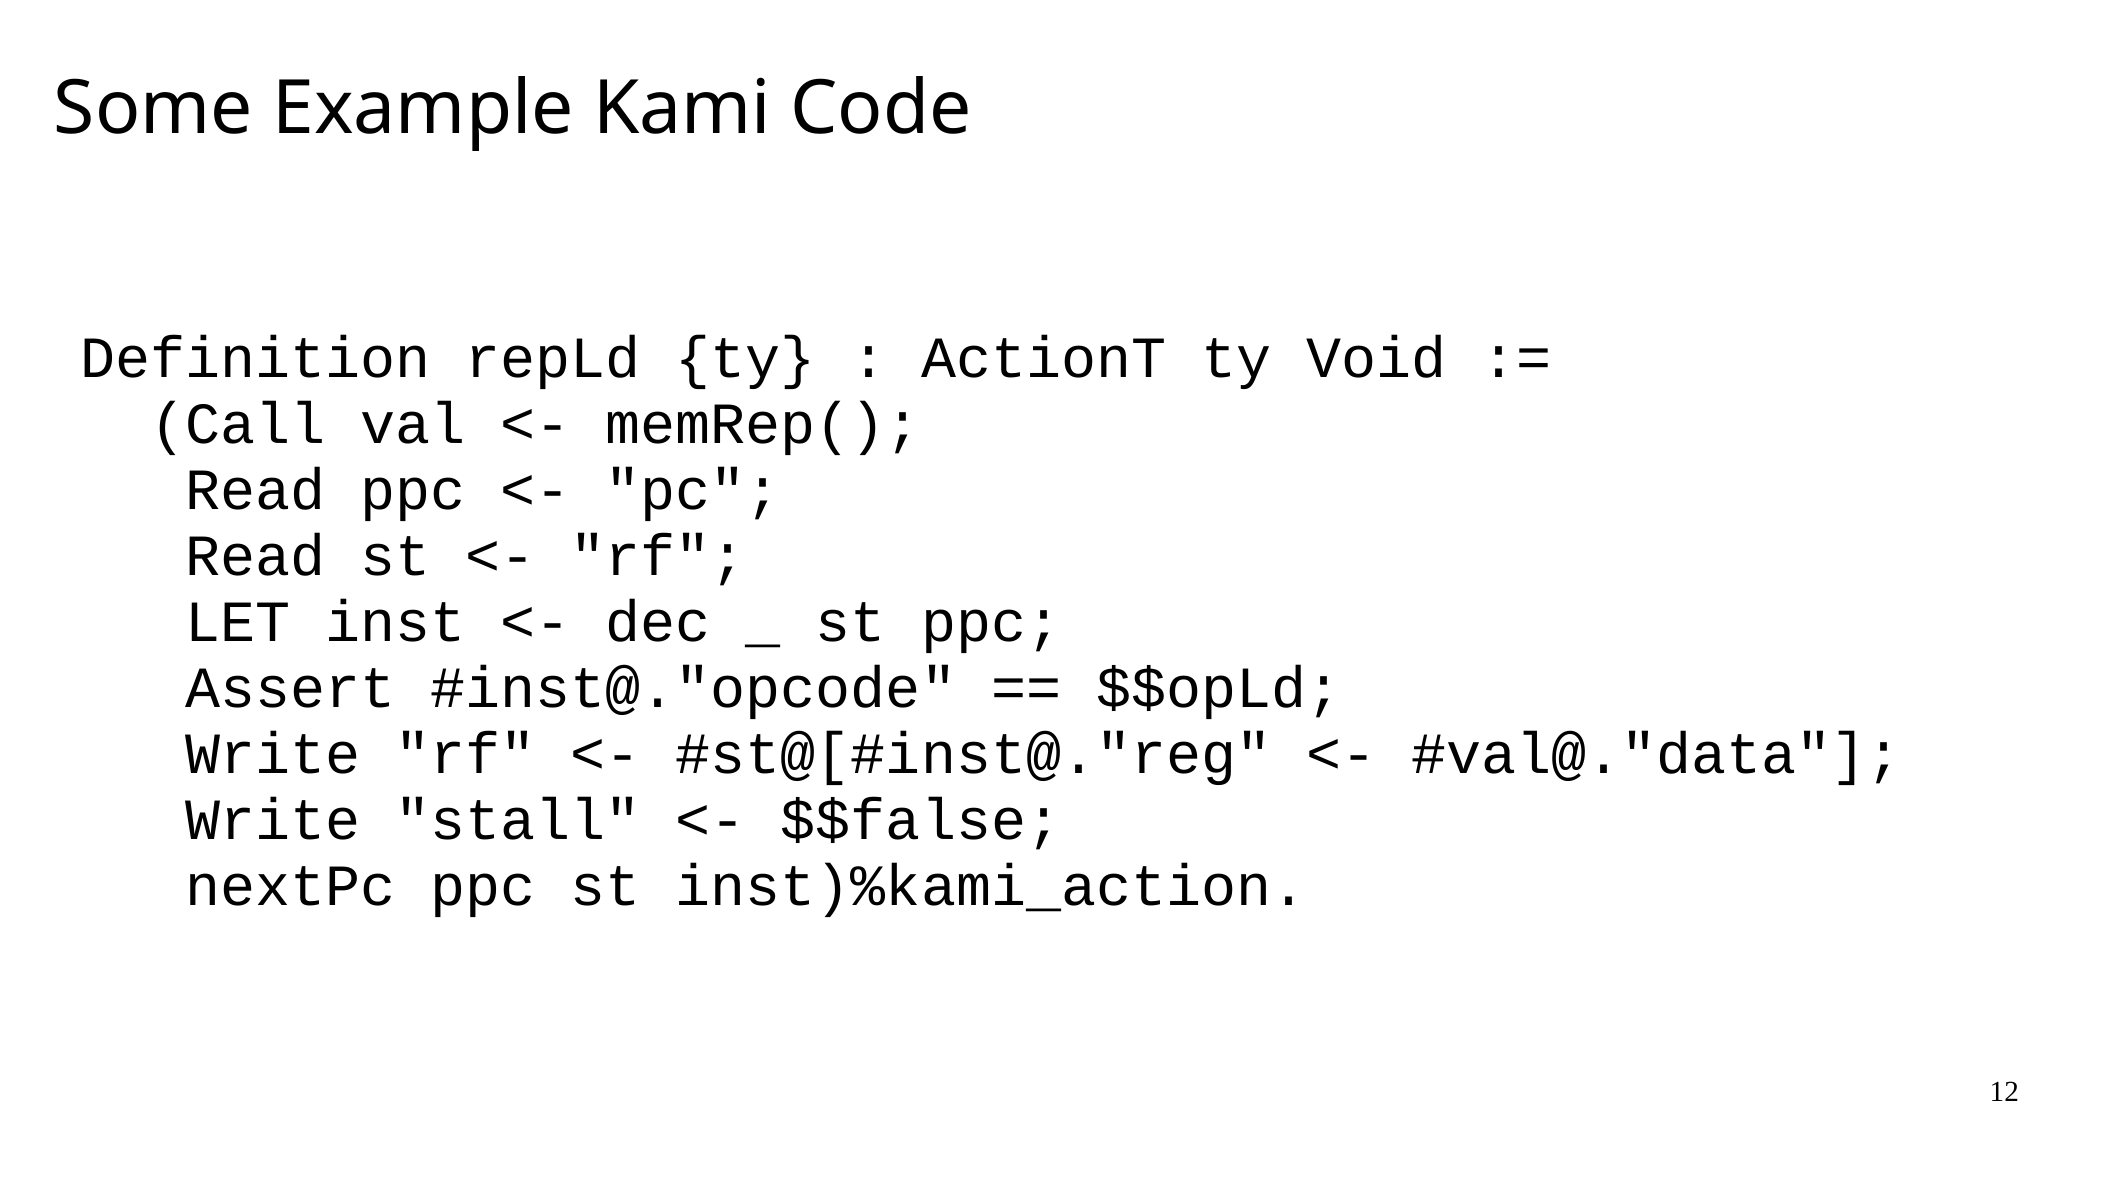

Some Example Kami Code
Definition repLd {ty} : ActionT ty Void :=
 (Call val <- memRep();
 Read ppc <- "pc";
 Read st <- "rf";
 LET inst <- dec _ st ppc;
 Assert #inst@."opcode" == $$opLd;
 Write "rf" <- #st@[#inst@."reg" <- #val@."data"];
 Write "stall" <- $$false;
 nextPc ppc st inst)%kami_action.
12